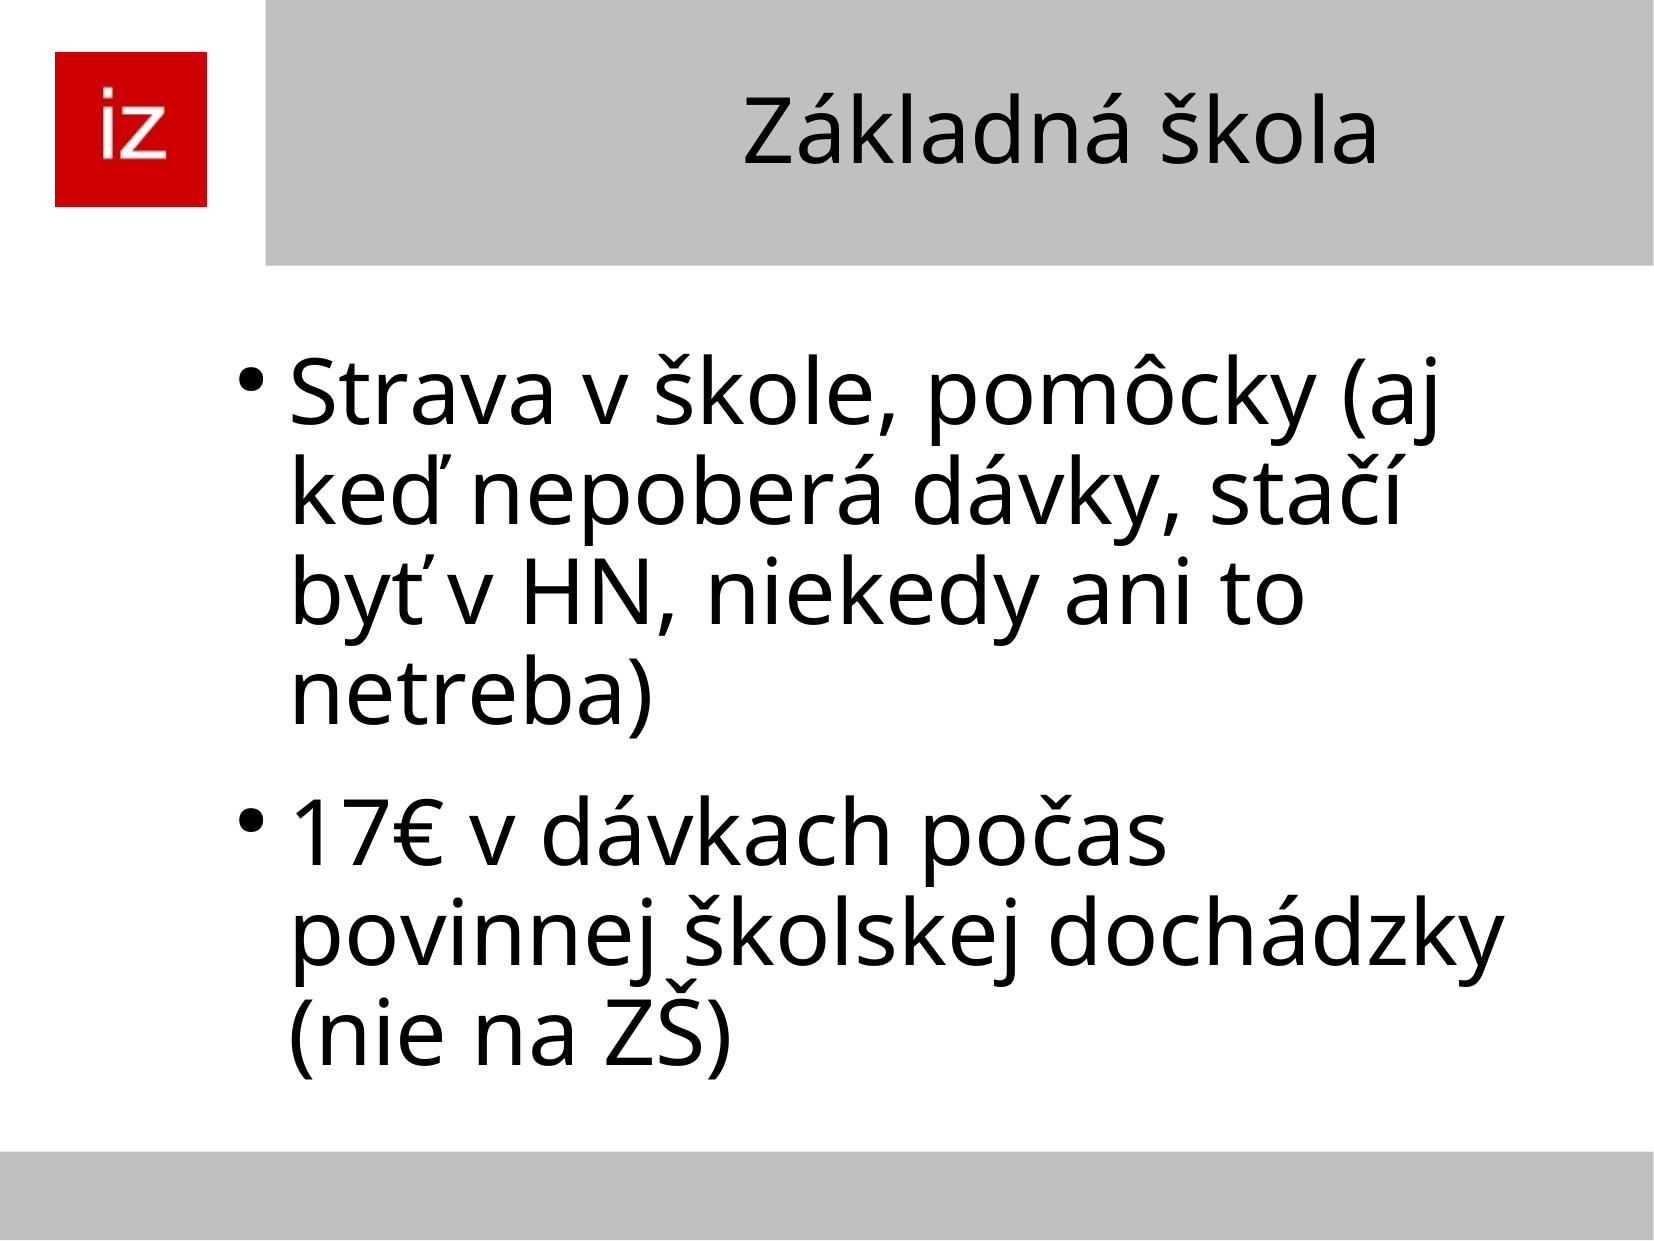

# Základná škola
Strava v škole, pomôcky (aj keď nepoberá dávky, stačí byť v HN, niekedy ani to netreba)
17€ v dávkach počas povinnej školskej dochádzky (nie na ZŠ)